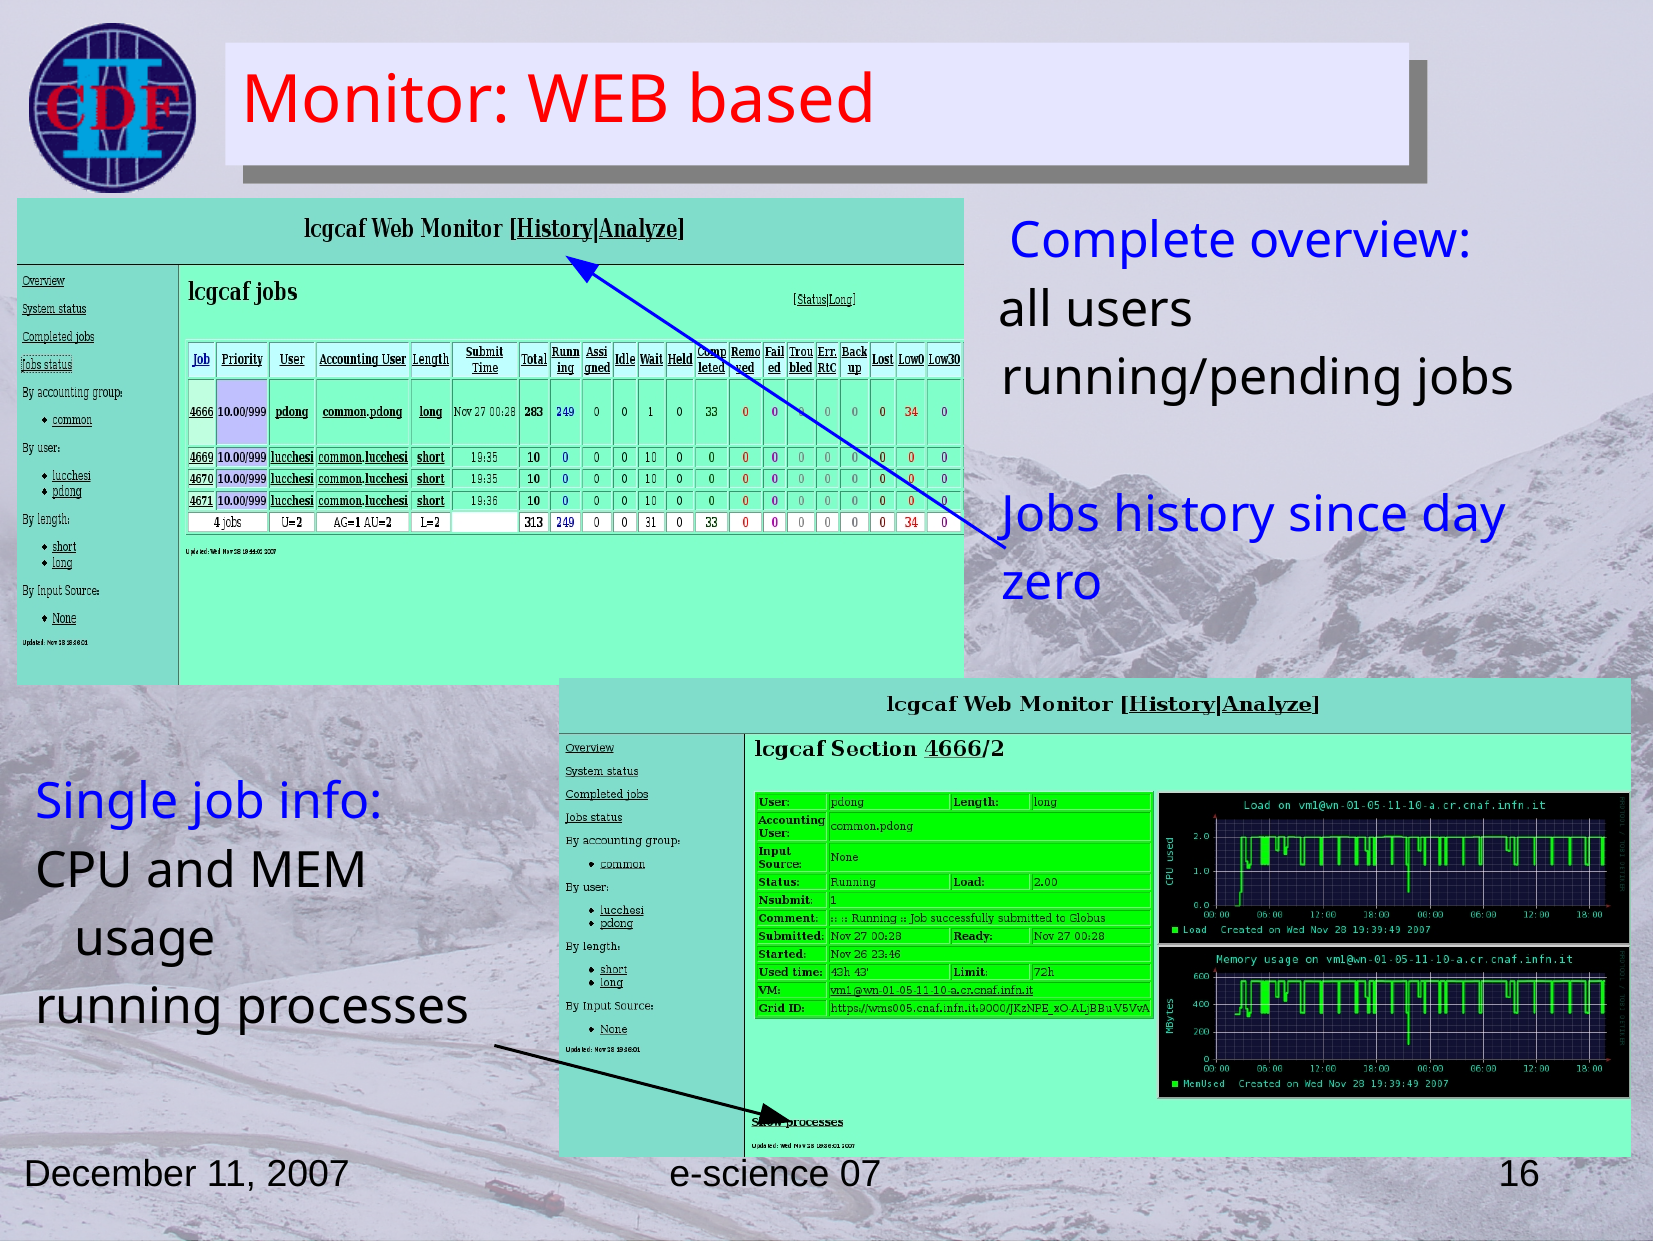

Monitor: WEB based
# Complete overview:
all users
running/pending jobs
Jobs history since day
zero
Single job info:
CPU and MEM
 usage
running processes
December 11, 2007
16
e-science 07
December 11, 2007